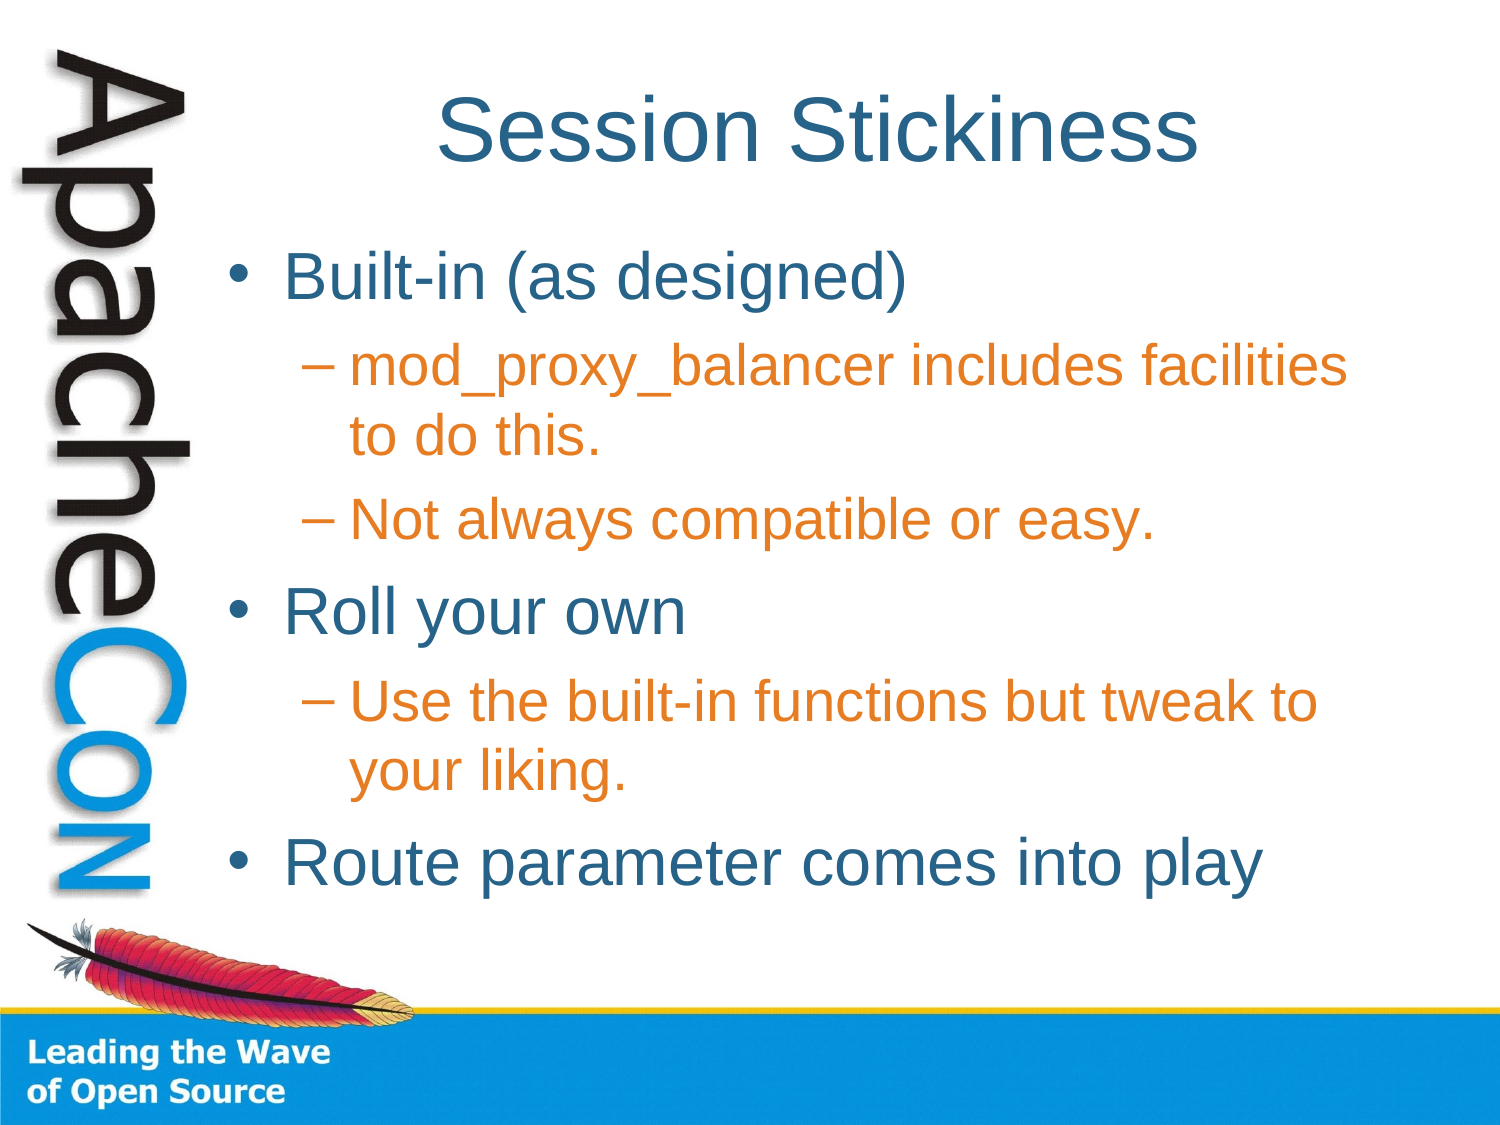

# Session Stickiness
Built-in (as designed)
mod_proxy_balancer includes facilities to do this.
Not always compatible or easy.
Roll your own
Use the built-in functions but tweak to your liking.
Route parameter comes into play